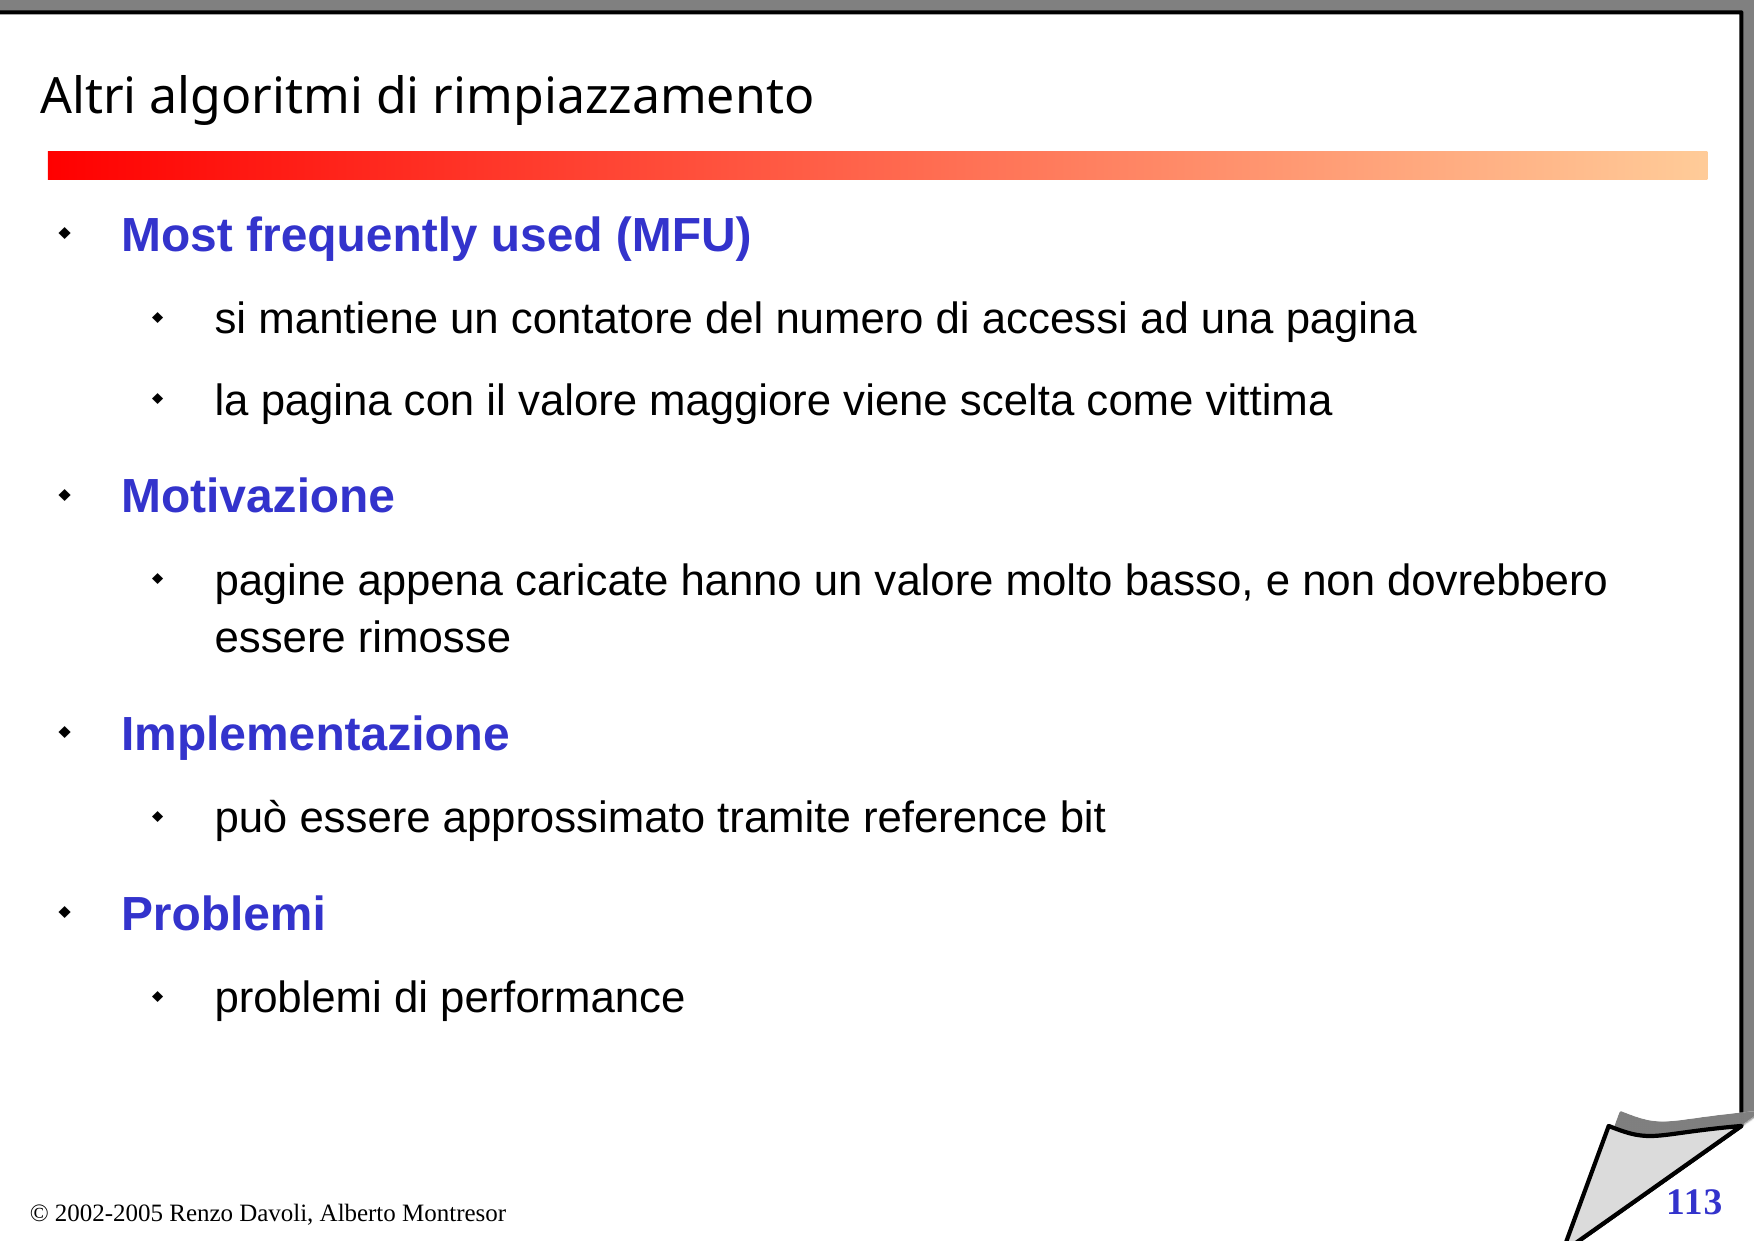

# Altri algoritmi di rimpiazzamento
Most frequently used (MFU)
si mantiene un contatore del numero di accessi ad una pagina
la pagina con il valore maggiore viene scelta come vittima
Motivazione
pagine appena caricate hanno un valore molto basso, e non dovrebbero essere rimosse
Implementazione
può essere approssimato tramite reference bit
Problemi
problemi di performance